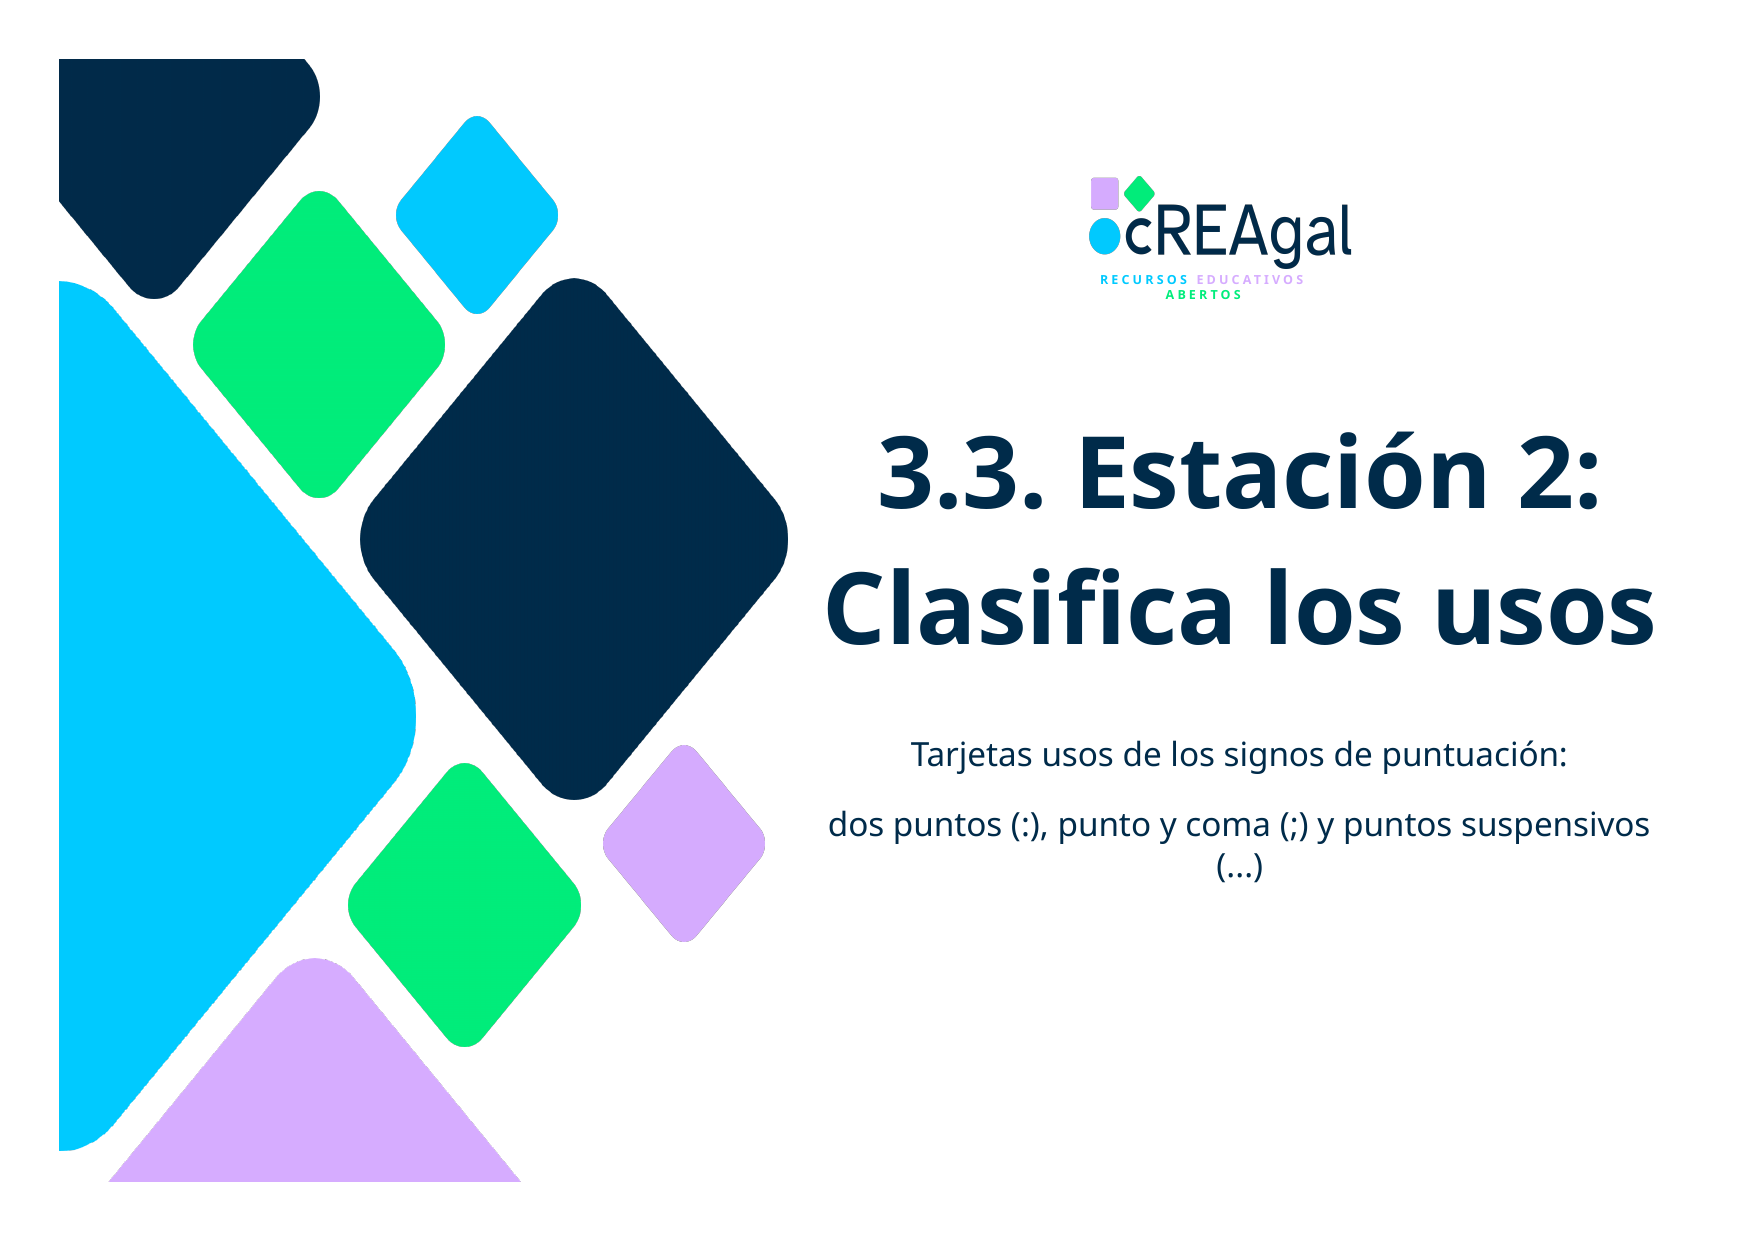

# 3.3. Estación 2: Clasifica los usos
Tarjetas usos de los signos de puntuación:
dos puntos (:), punto y coma (;) y puntos suspensivos (...)